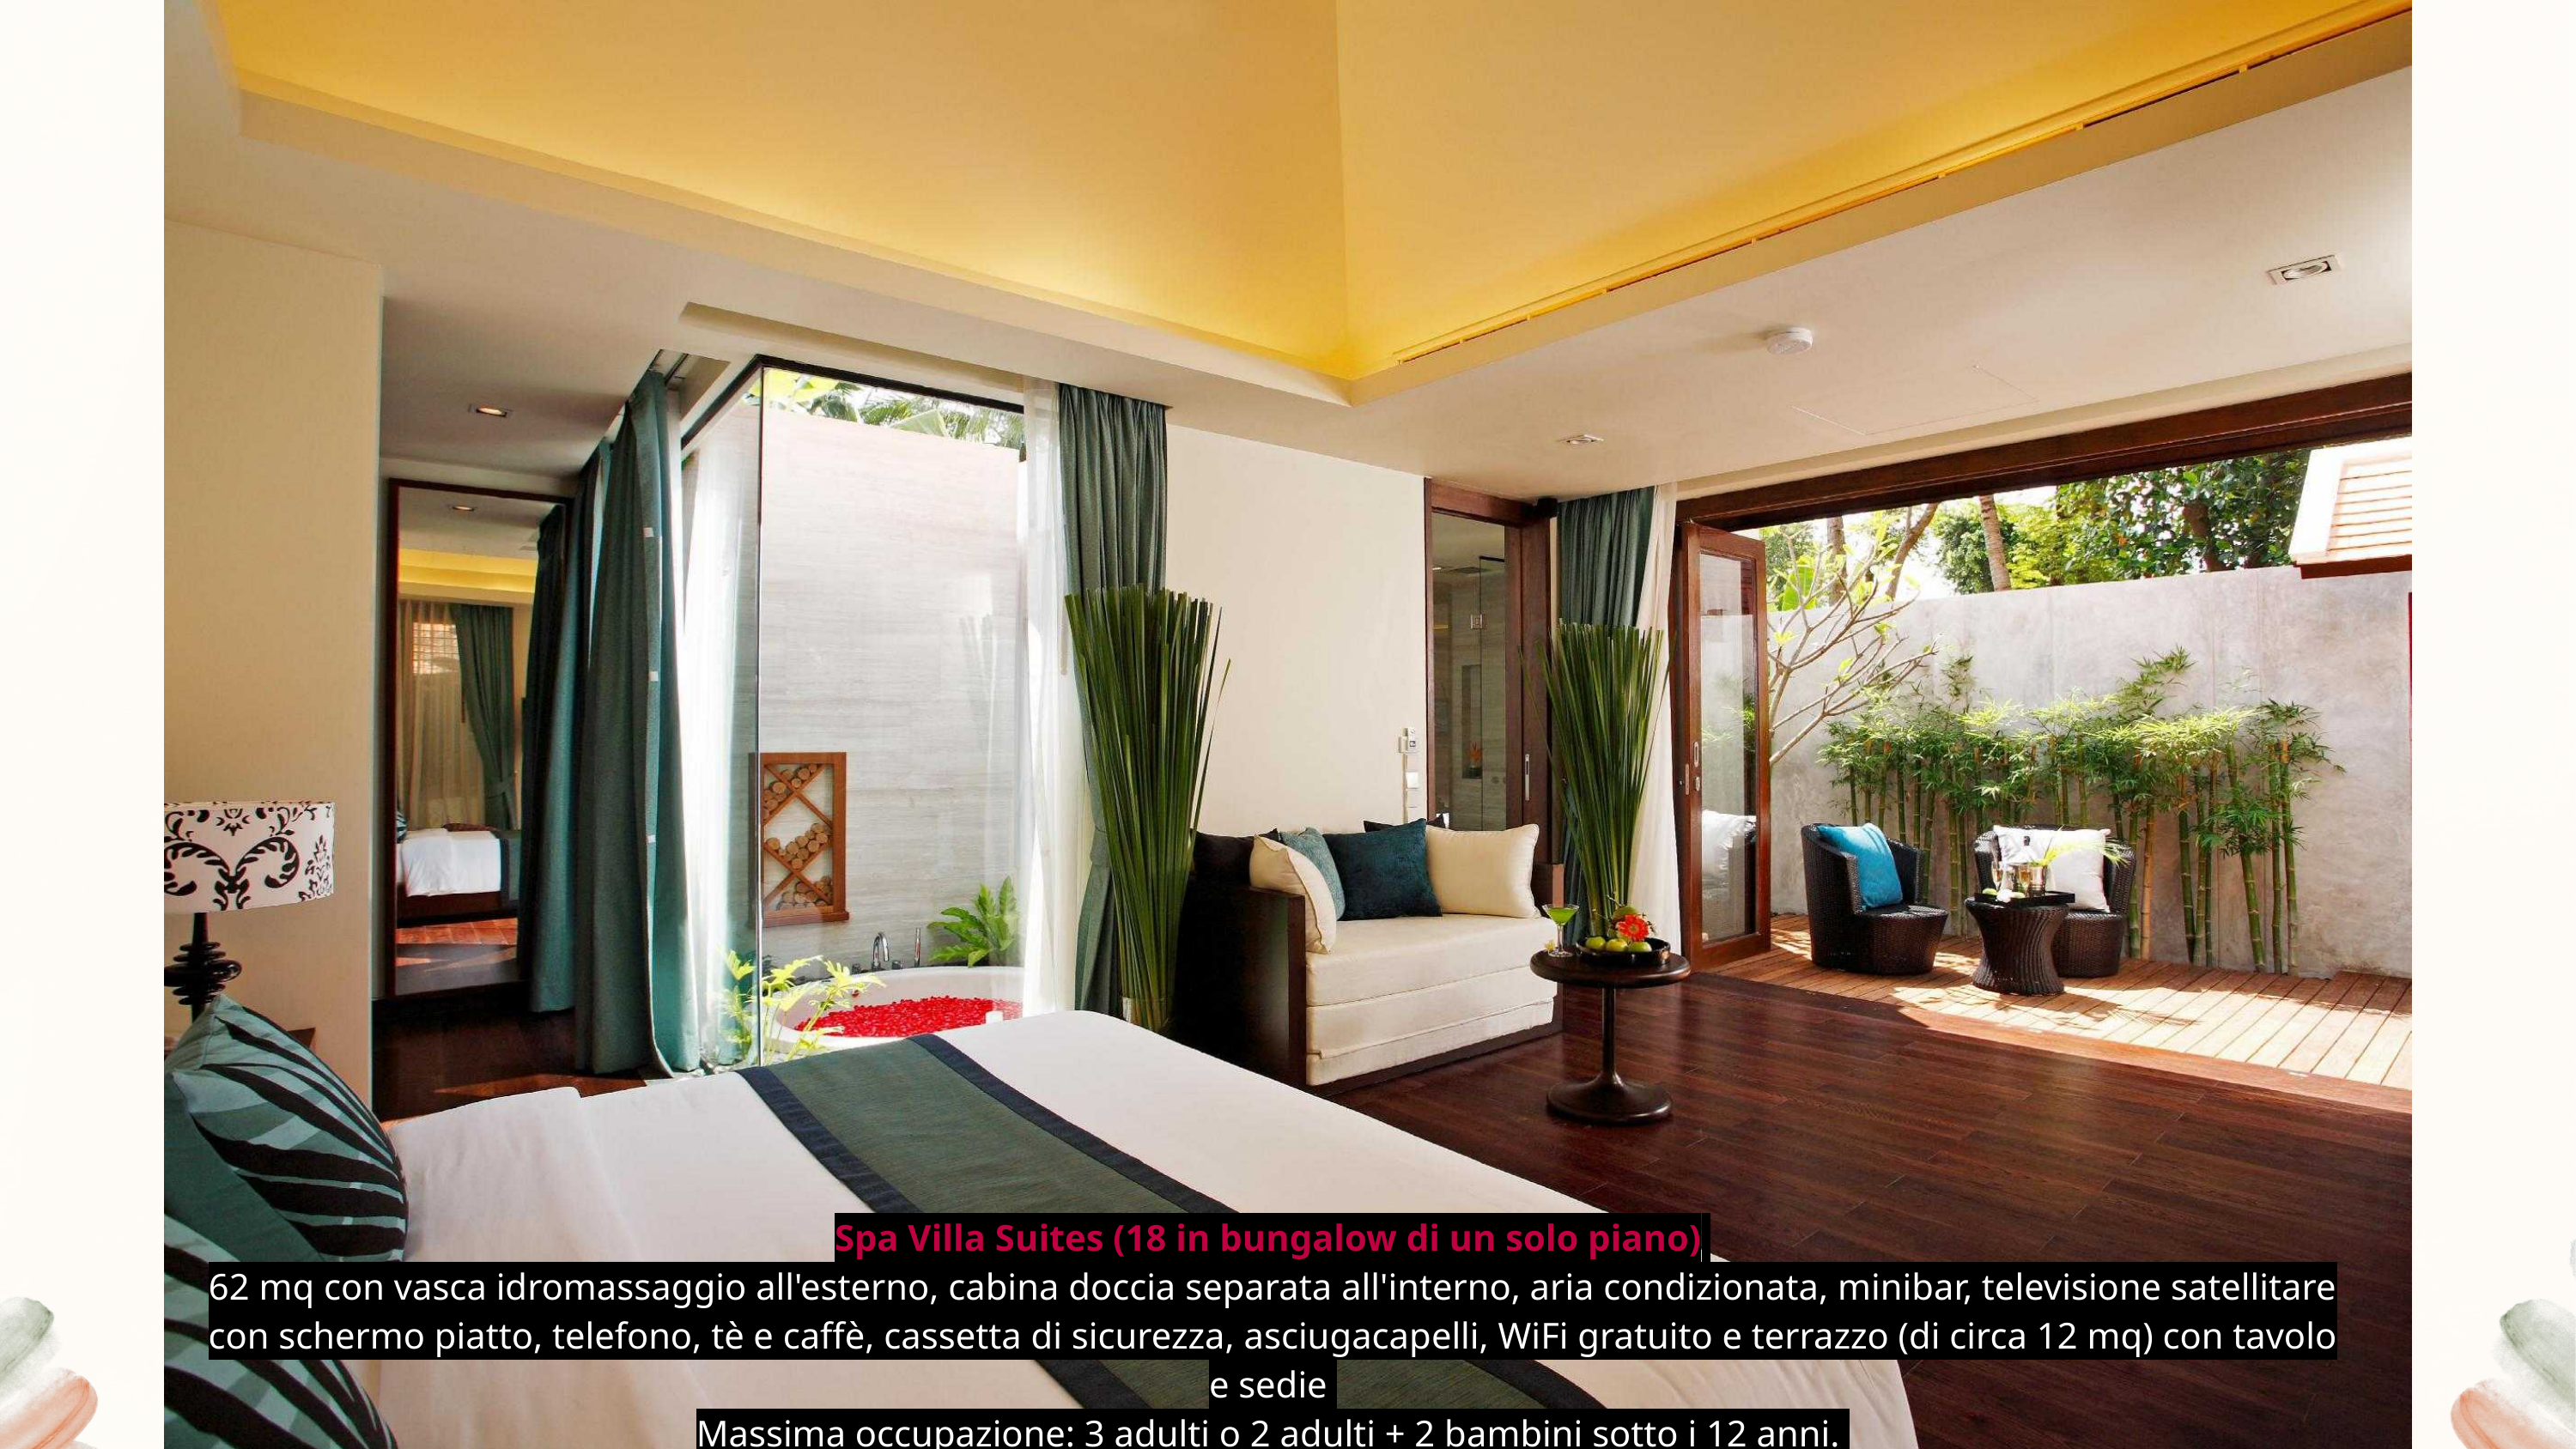

Spa Villa Suites (18 in bungalow di un solo piano)
62 mq con vasca idromassaggio all'esterno, cabina doccia separata all'interno, aria condizionata, minibar, televisione satellitare con schermo piatto, telefono, tè e caffè, cassetta di sicurezza, asciugacapelli, WiFi gratuito e terrazzo (di circa 12 mq) con tavolo e sedie
Massima occupazione: 3 adulti o 2 adulti + 2 bambini sotto i 12 anni.
Configurazione letti : 1 letto king con divano letto queen size (i due bambini dovranno dividere il divano letto).
Vista: Giardini, a due passi dalla spiaggia